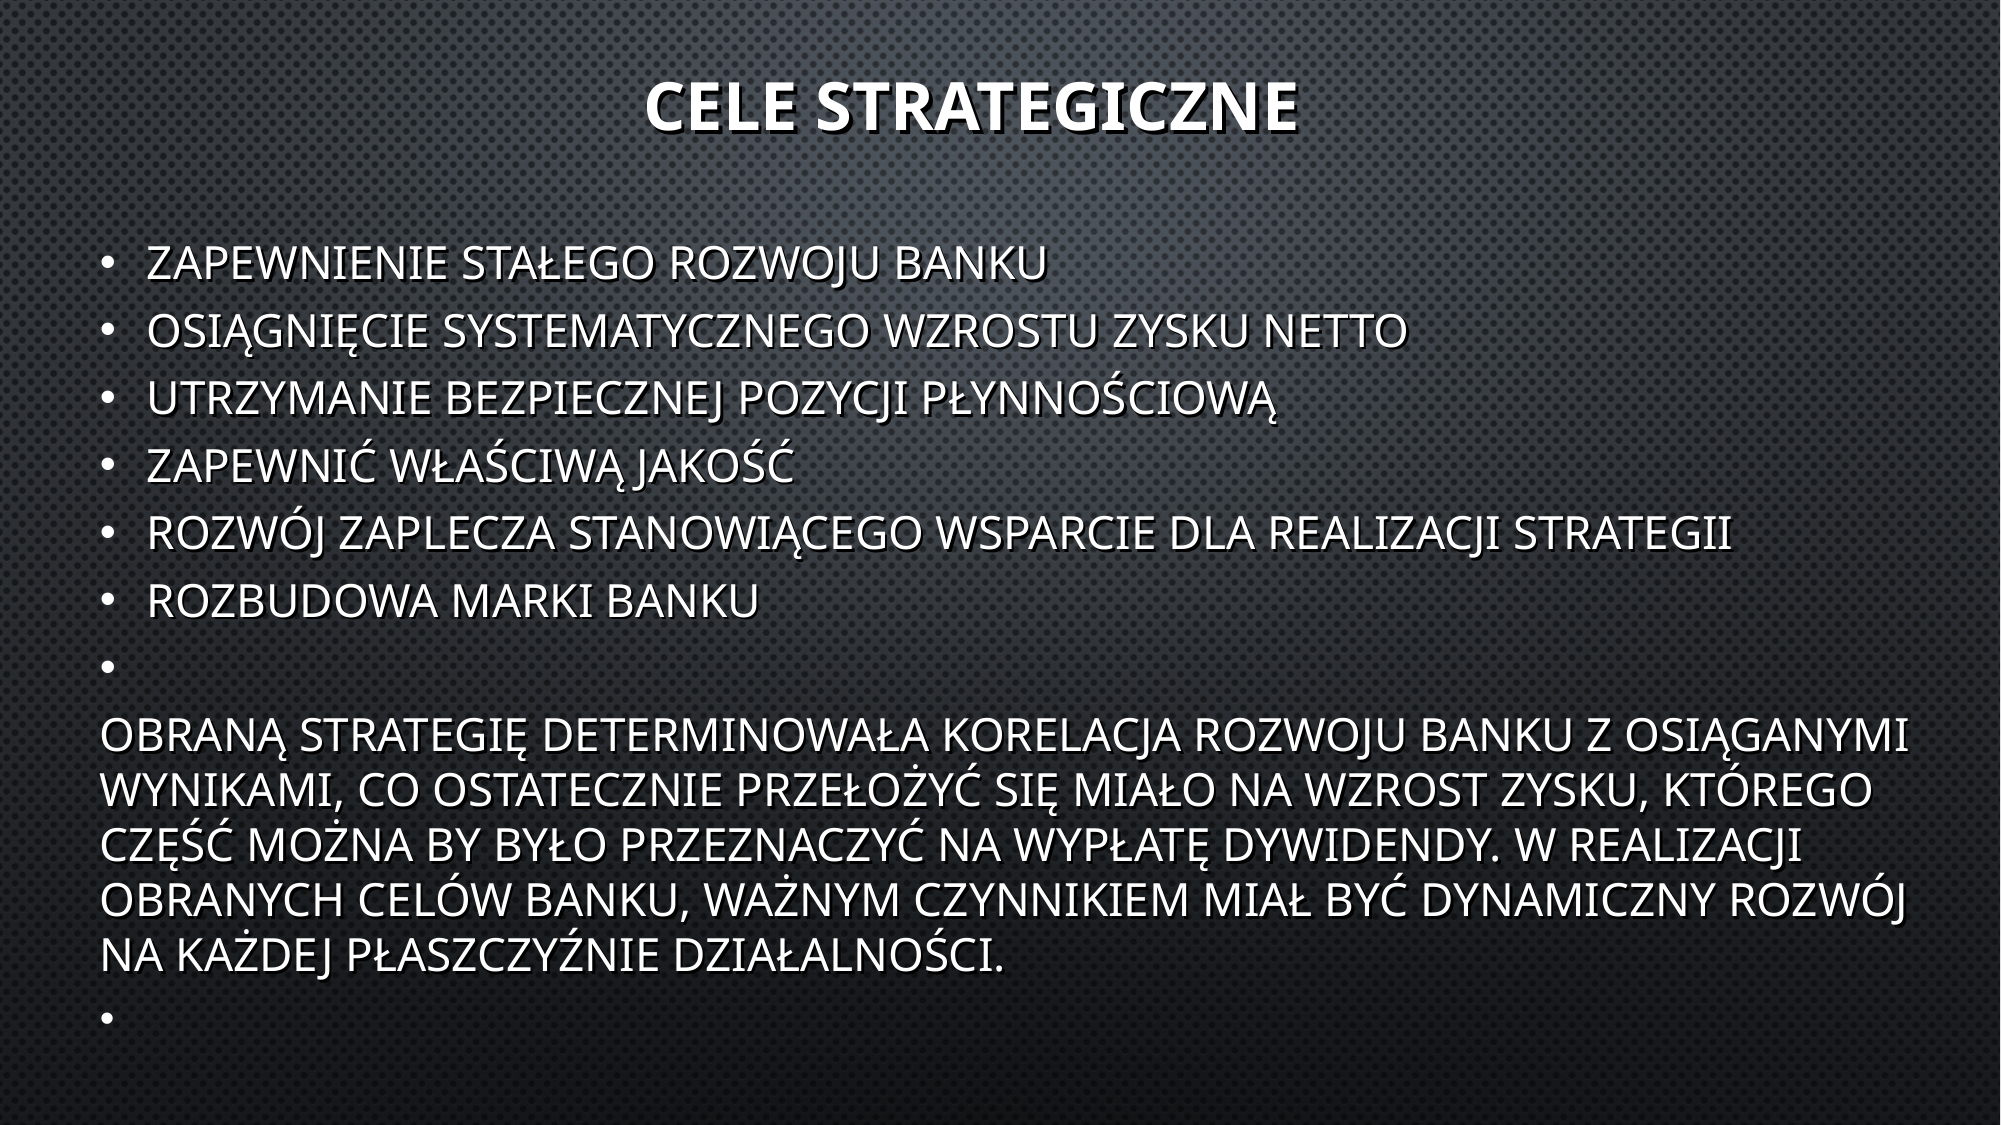

# Cele strategiczne
Zapewnienie stałego rozwoju banku
Osiągnięcie systematycznego wzrostu zysku netto
Utrzymanie bezpiecznej pozycji płynnościową
Zapewnić właściwą jakość
Rozwój zaplecza stanowiącego wsparcie dla realizacji Strategii
Rozbudowa marki banku
Obraną strategię determinowała korelacja rozwoju banku z osiąganymi wynikami, co ostatecznie przełożyć się miało na wzrost zysku, którego część można by było przeznaczyć na wypłatę dywidendy. W realizacji obranych celów banku, ważnym czynnikiem miał być dynamiczny rozwój na każdej płaszczyźnie działalności.